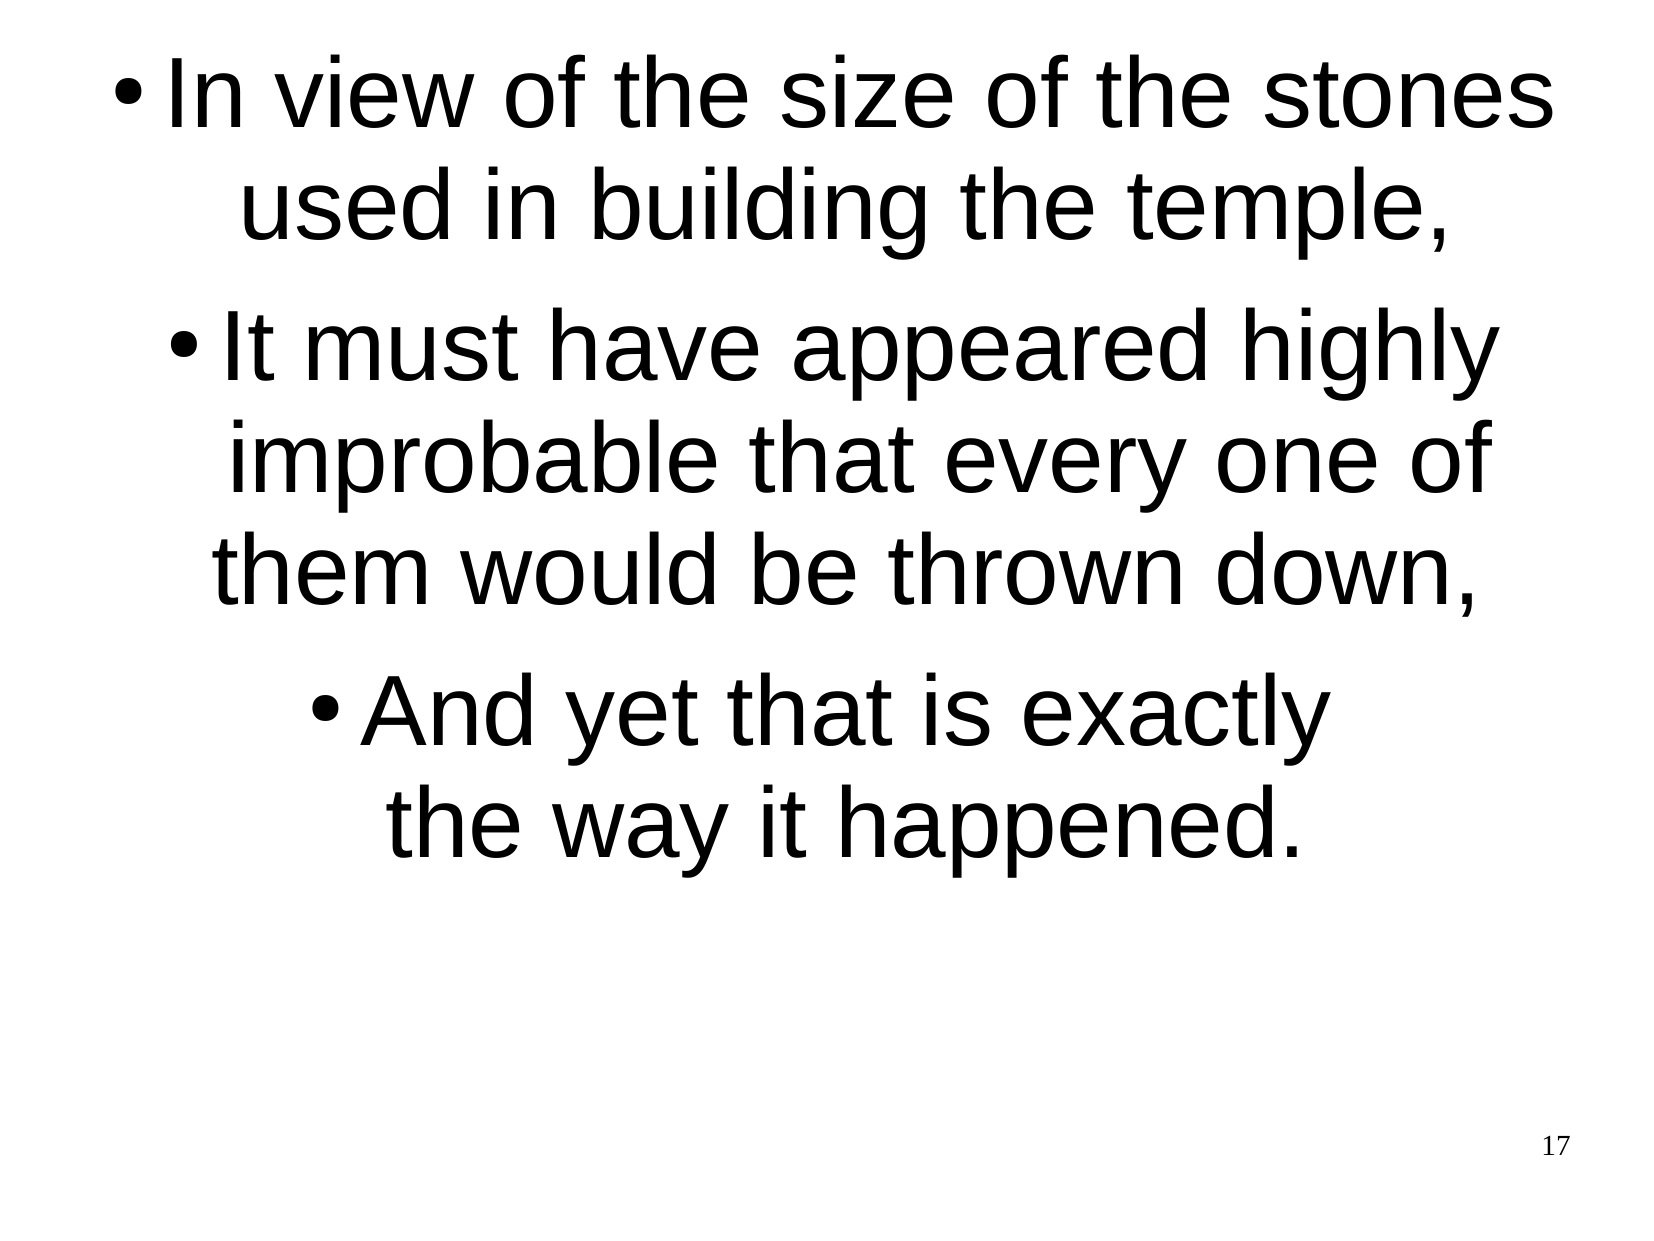

# In view of the size of the stones used in building the temple,
It must have appeared highly improbable that every one of them would be thrown down,
And yet that is exactly
the way it happened.
17